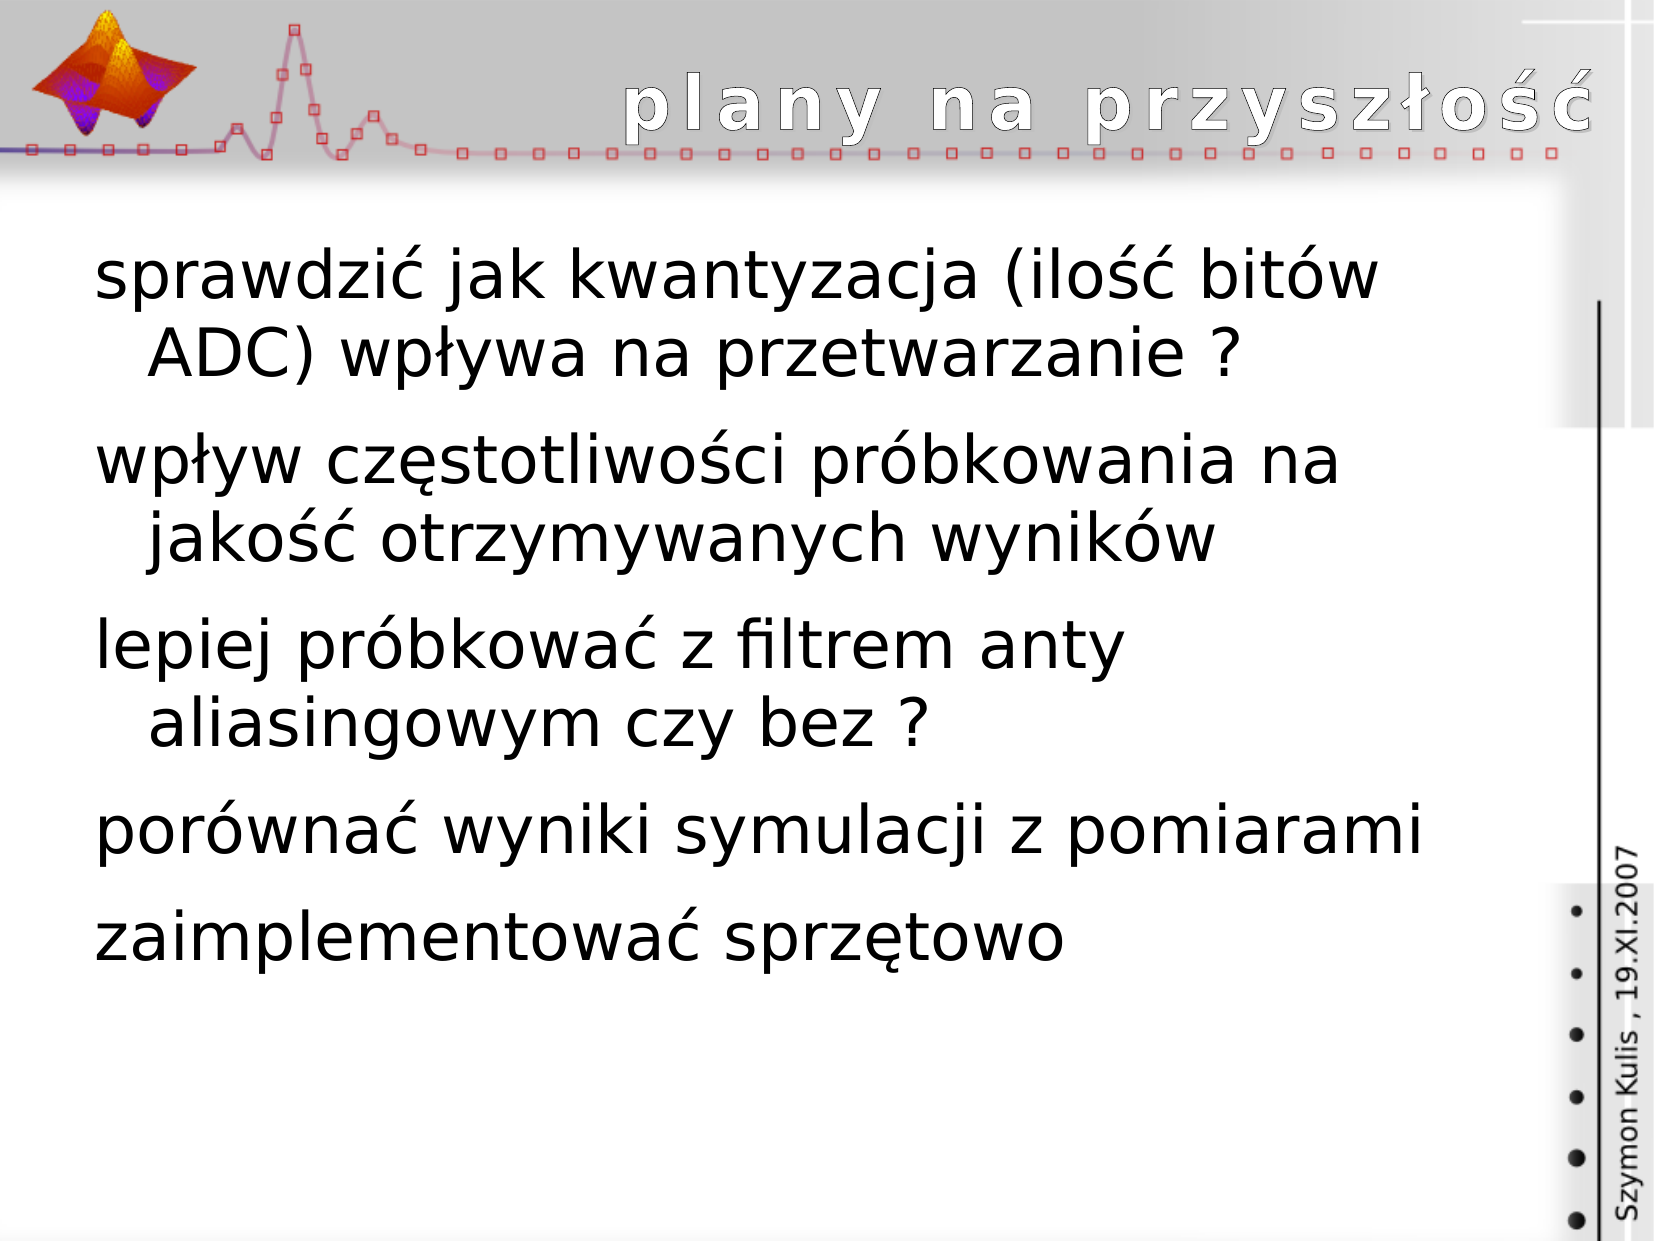

# plany na przyszłość
sprawdzić jak kwantyzacja (ilość bitów ADC) wpływa na przetwarzanie ?
wpływ częstotliwości próbkowania na jakość otrzymywanych wyników
lepiej próbkować z filtrem anty aliasingowym czy bez ?
porównać wyniki symulacji z pomiarami
zaimplementować sprzętowo